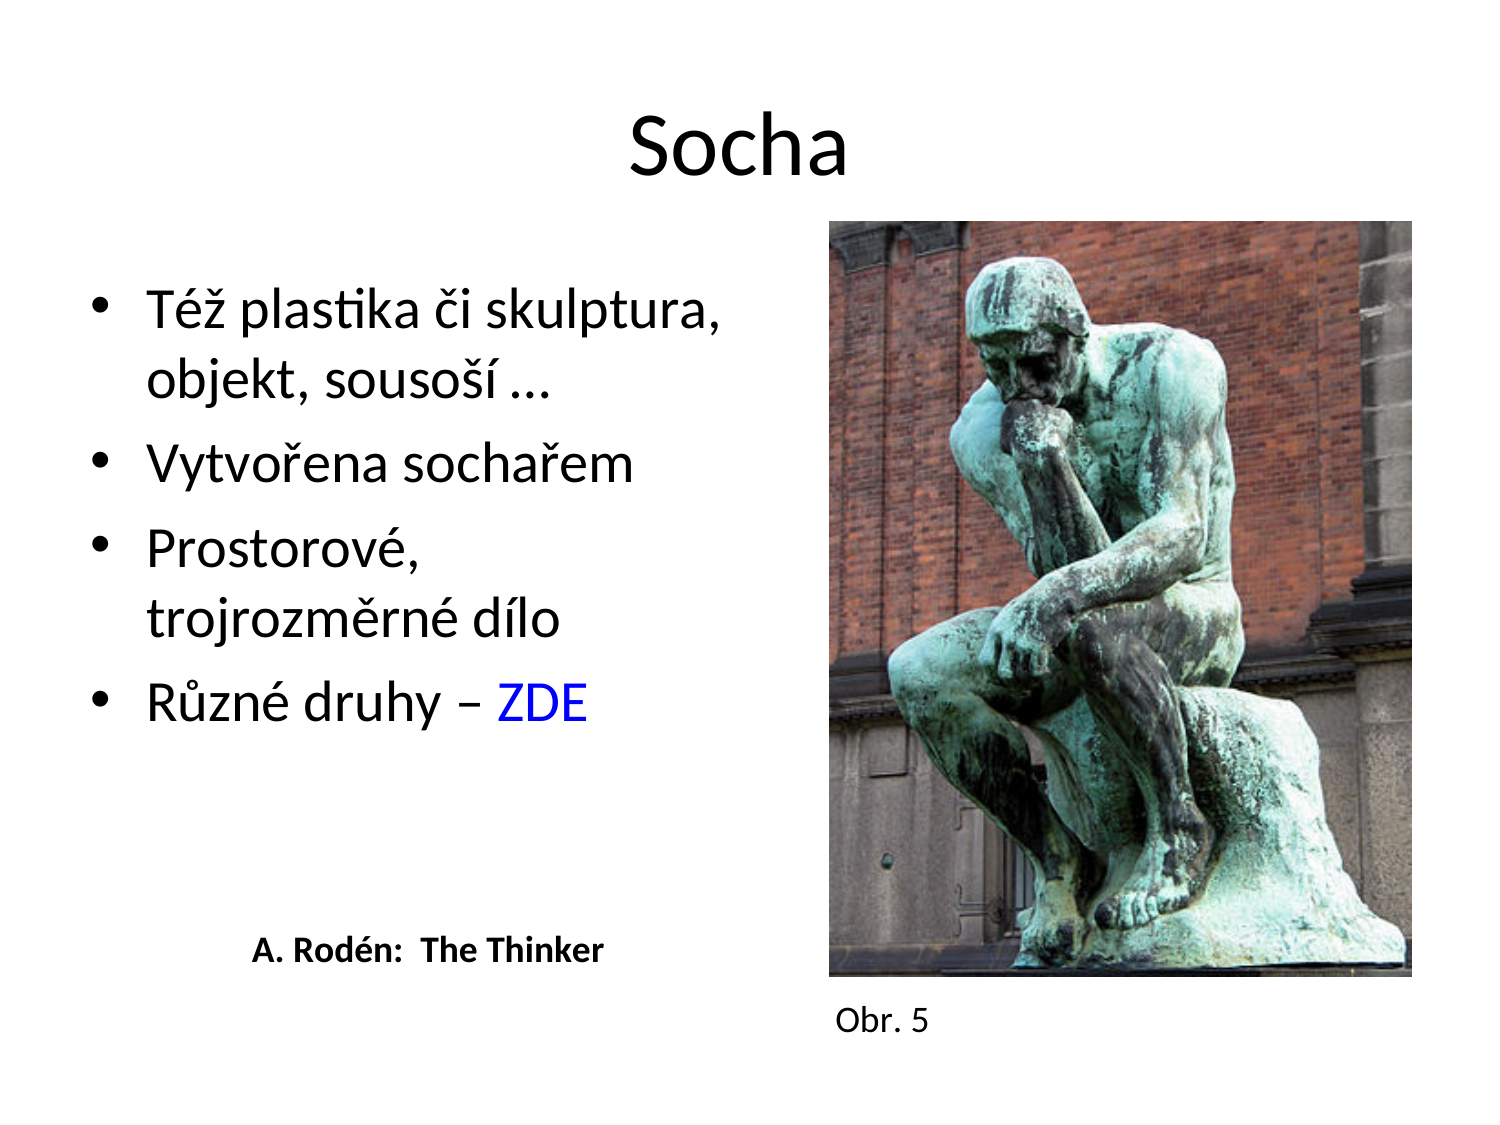

# Socha
Též plastika či skulptura, objekt, sousoší …
Vytvořena sochařem
Prostorové, trojrozměrné dílo
Různé druhy – ZDE
A. Rodén: The Thinker
Obr. 5